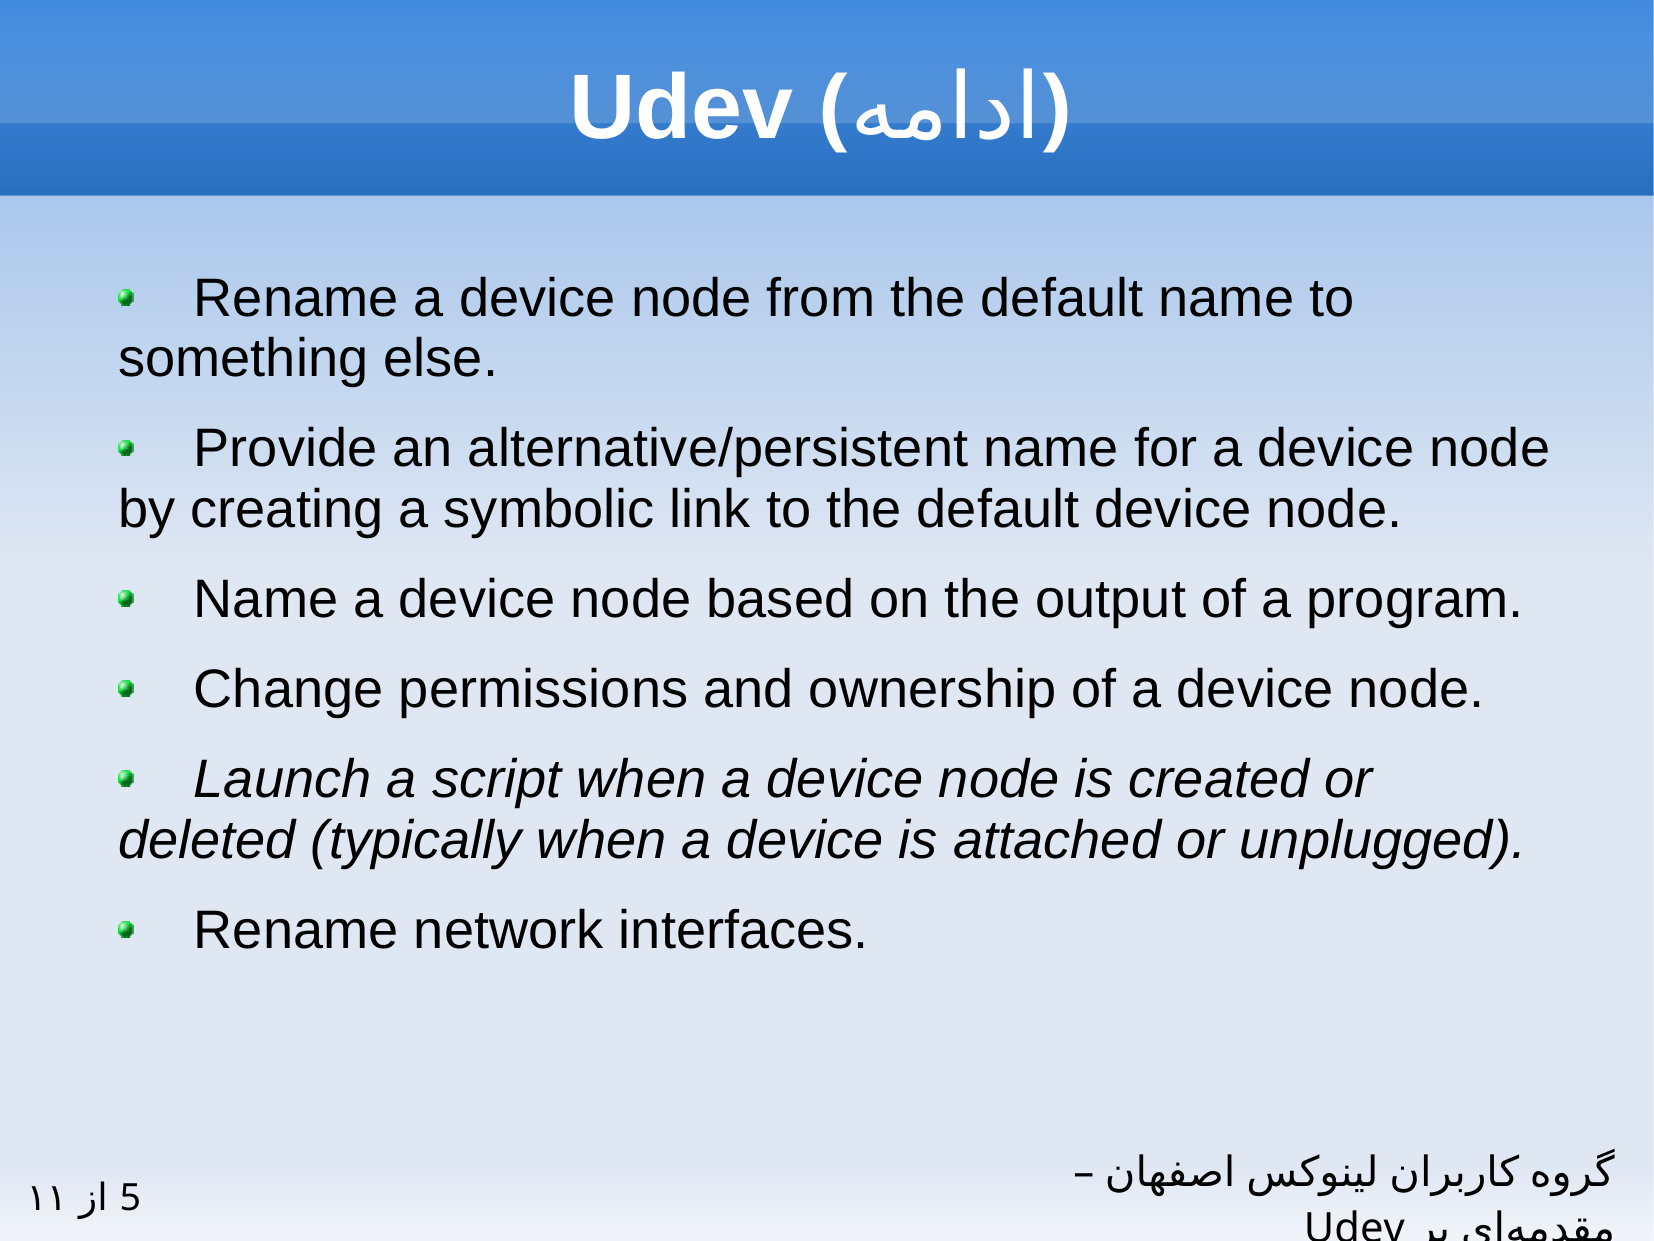

# Udev (ادامه)
 Rename a device node from the default name to something else.
 Provide an alternative/persistent name for a device node by creating a symbolic link to the default device node.
 Name a device node based on the output of a program.
 Change permissions and ownership of a device node.
 Launch a script when a device node is created or deleted (typically when a device is attached or unplugged).
 Rename network interfaces.
گروه کاربران لینوکس اصفهان – مقدمه‌ای بر Udev
5 از ۱۱